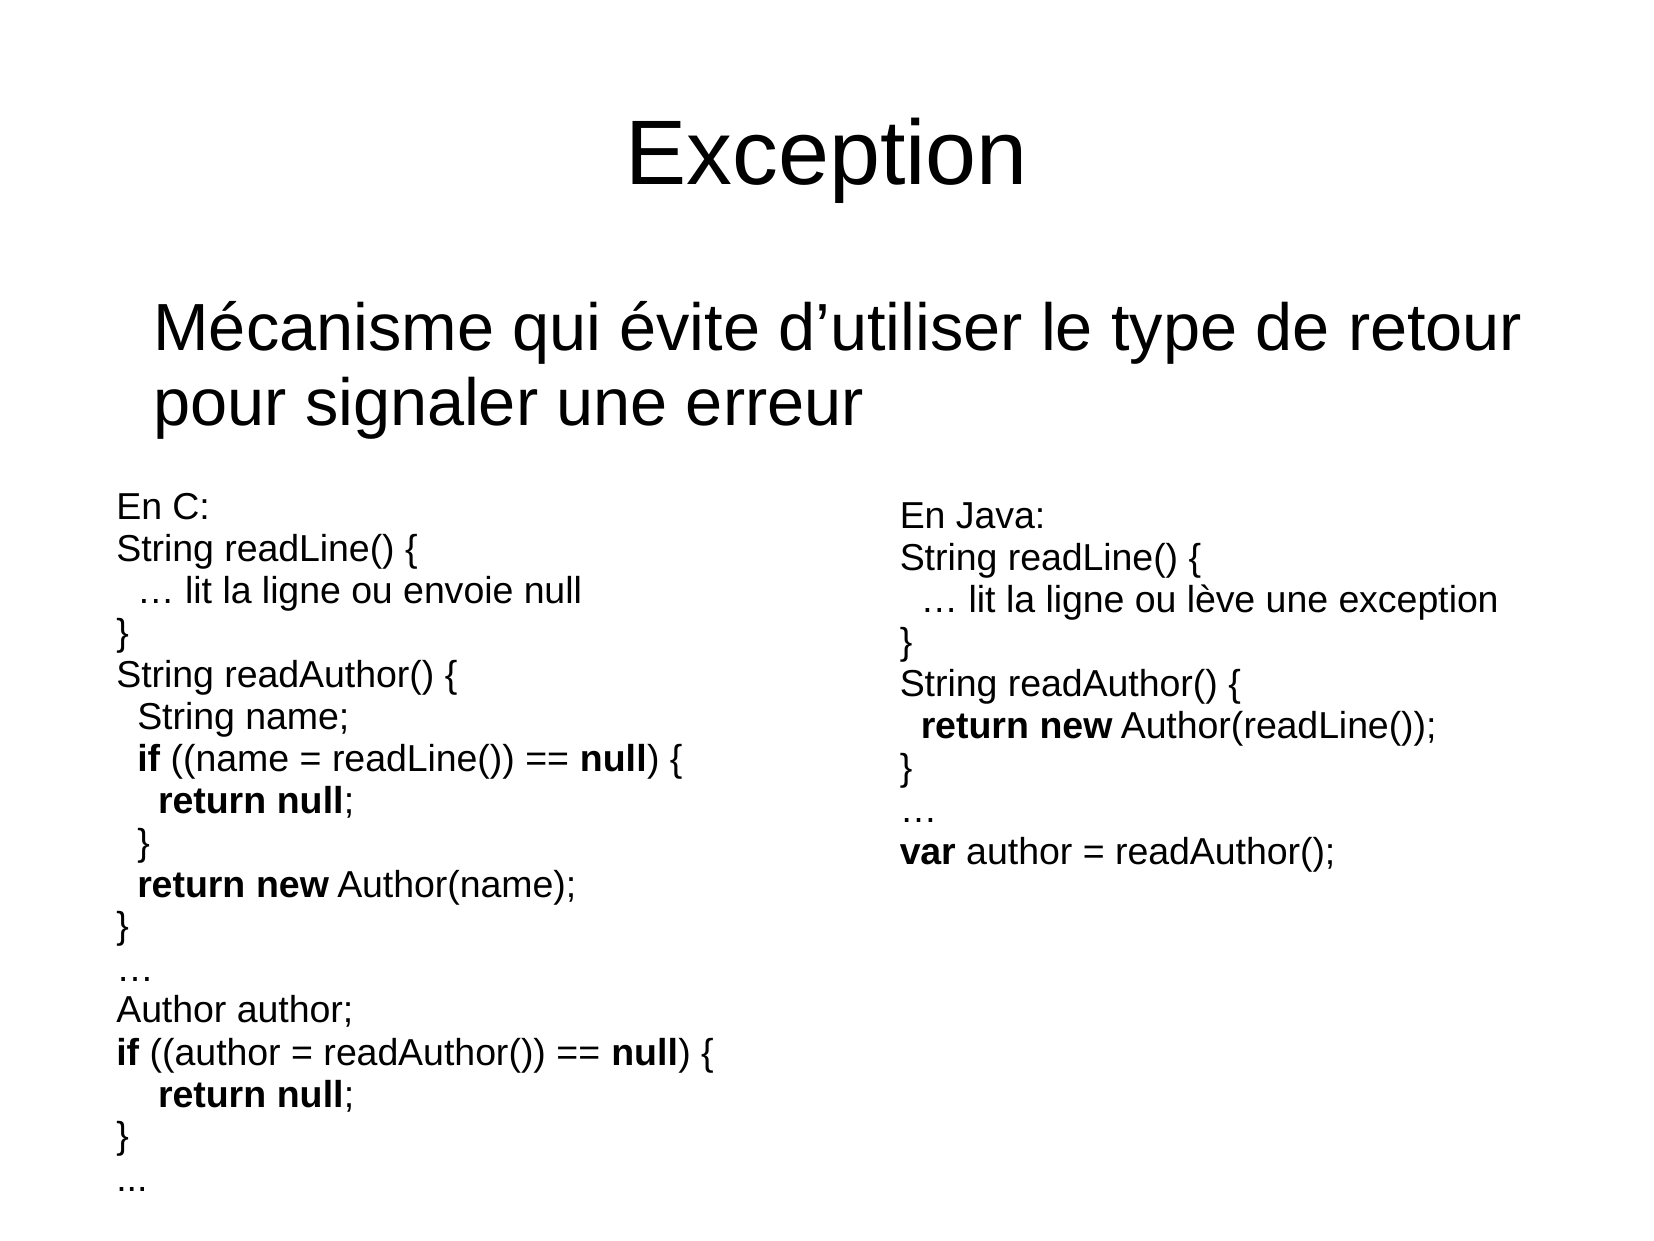

# Exception
Mécanisme qui évite d’utiliser le type de retour pour signaler une erreur
En C:
String readLine() {
 … lit la ligne ou envoie null
}
String readAuthor() {
 String name;
 if ((name = readLine()) == null) {
 return null;
 }
 return new Author(name);
}
…
Author author;
if ((author = readAuthor()) == null) {
 return null;
}
...
En Java:
String readLine() {
 … lit la ligne ou lève une exception
}
String readAuthor() {
 return new Author(readLine());
}
…
var author = readAuthor();